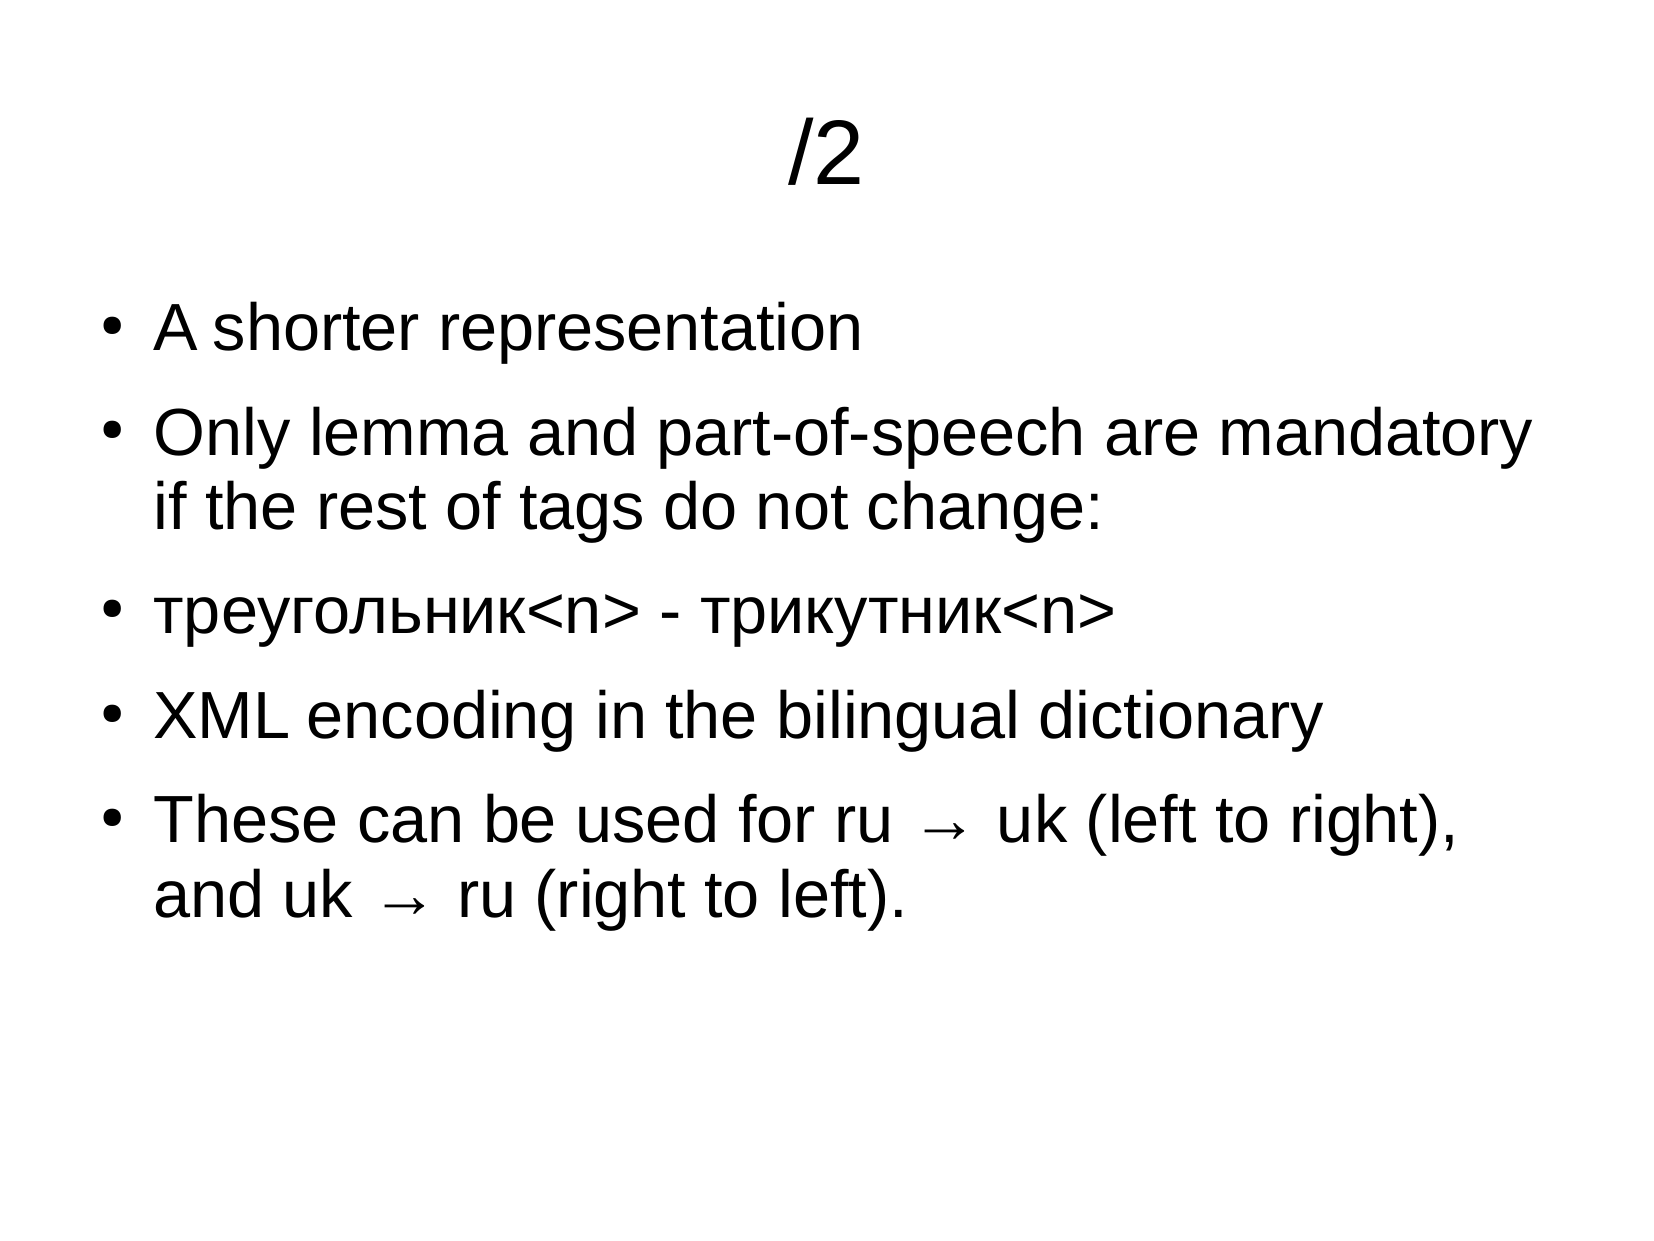

# /2
A shorter representation
Only lemma and part-of-speech are mandatory if the rest of tags do not change:
треугольник<n> - трикутник<n>
XML encoding in the bilingual dictionary
These can be used for ru → uk (left to right), and uk → ru (right to left).